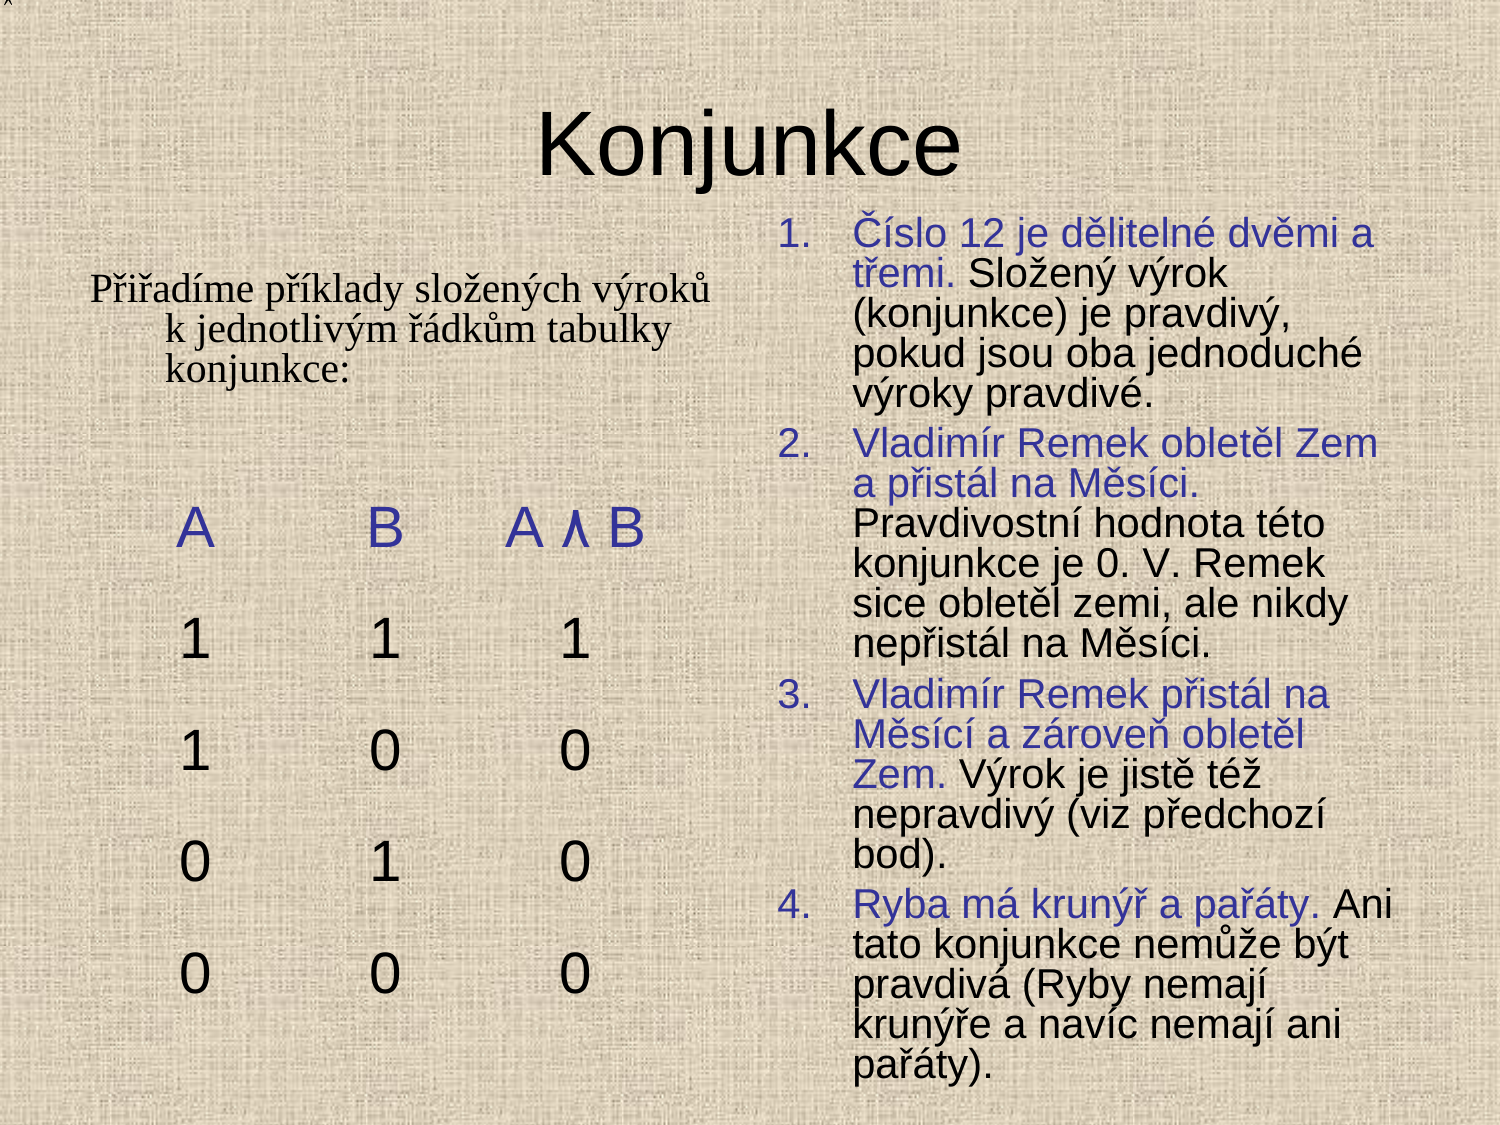

# Konjunkce
Číslo 12 je dělitelné dvěmi a třemi. Složený výrok (konjunkce) je pravdivý, pokud jsou oba jednoduché výroky pravdivé.
Vladimír Remek obletěl Zem a přistál na Měsíci. Pravdivostní hodnota této konjunkce je 0. V. Remek sice obletěl zemi, ale nikdy nepřistál na Měsíci.
Vladimír Remek přistál na Měsící a zároveň obletěl Zem. Výrok je jistě též nepravdivý (viz předchozí bod).
Ryba má krunýř a pařáty. Ani tato konjunkce nemůže být pravdivá (Ryby nemají krunýře a navíc nemají ani pařáty).
Přiřadíme příklady složených výroků k jednotlivým řádkům tabulky konjunkce:
| A | B | A ٨ B |
| --- | --- | --- |
| 1 | 1 | 1 |
| 1 | 0 | 0 |
| 0 | 1 | 0 |
| 0 | 0 | 0 |